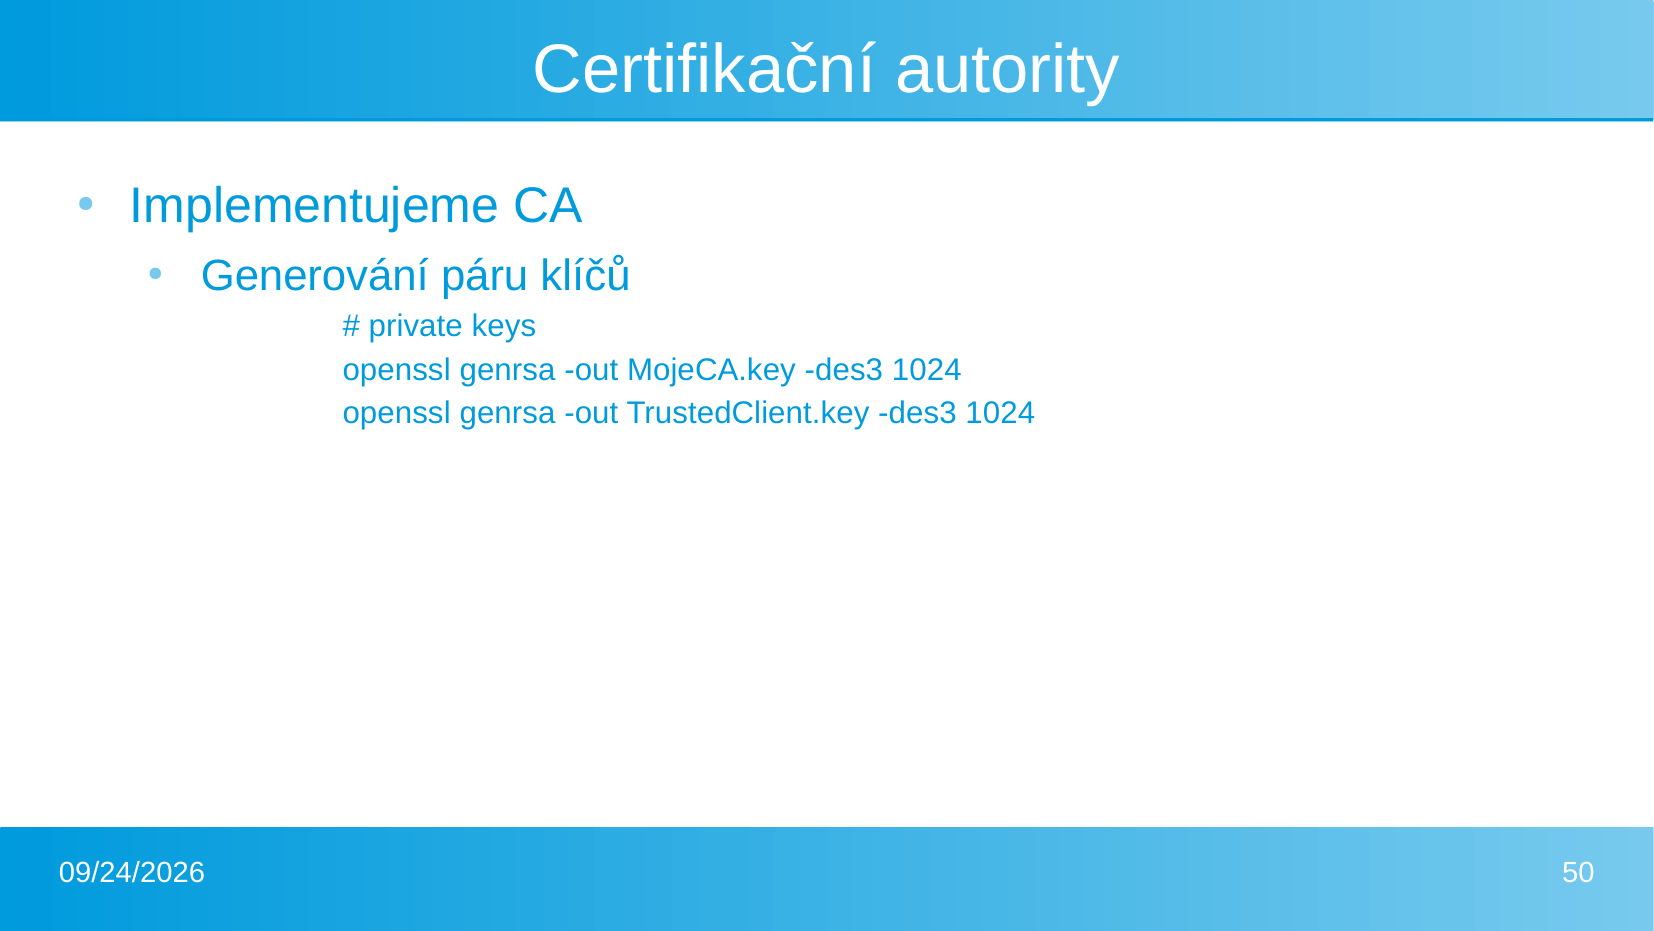

# Certifikační autority
Implementujeme CA
Generování páru klíčů
# private keys
openssl genrsa -out MojeCA.key -des3 1024
openssl genrsa -out TrustedClient.key -des3 1024
50